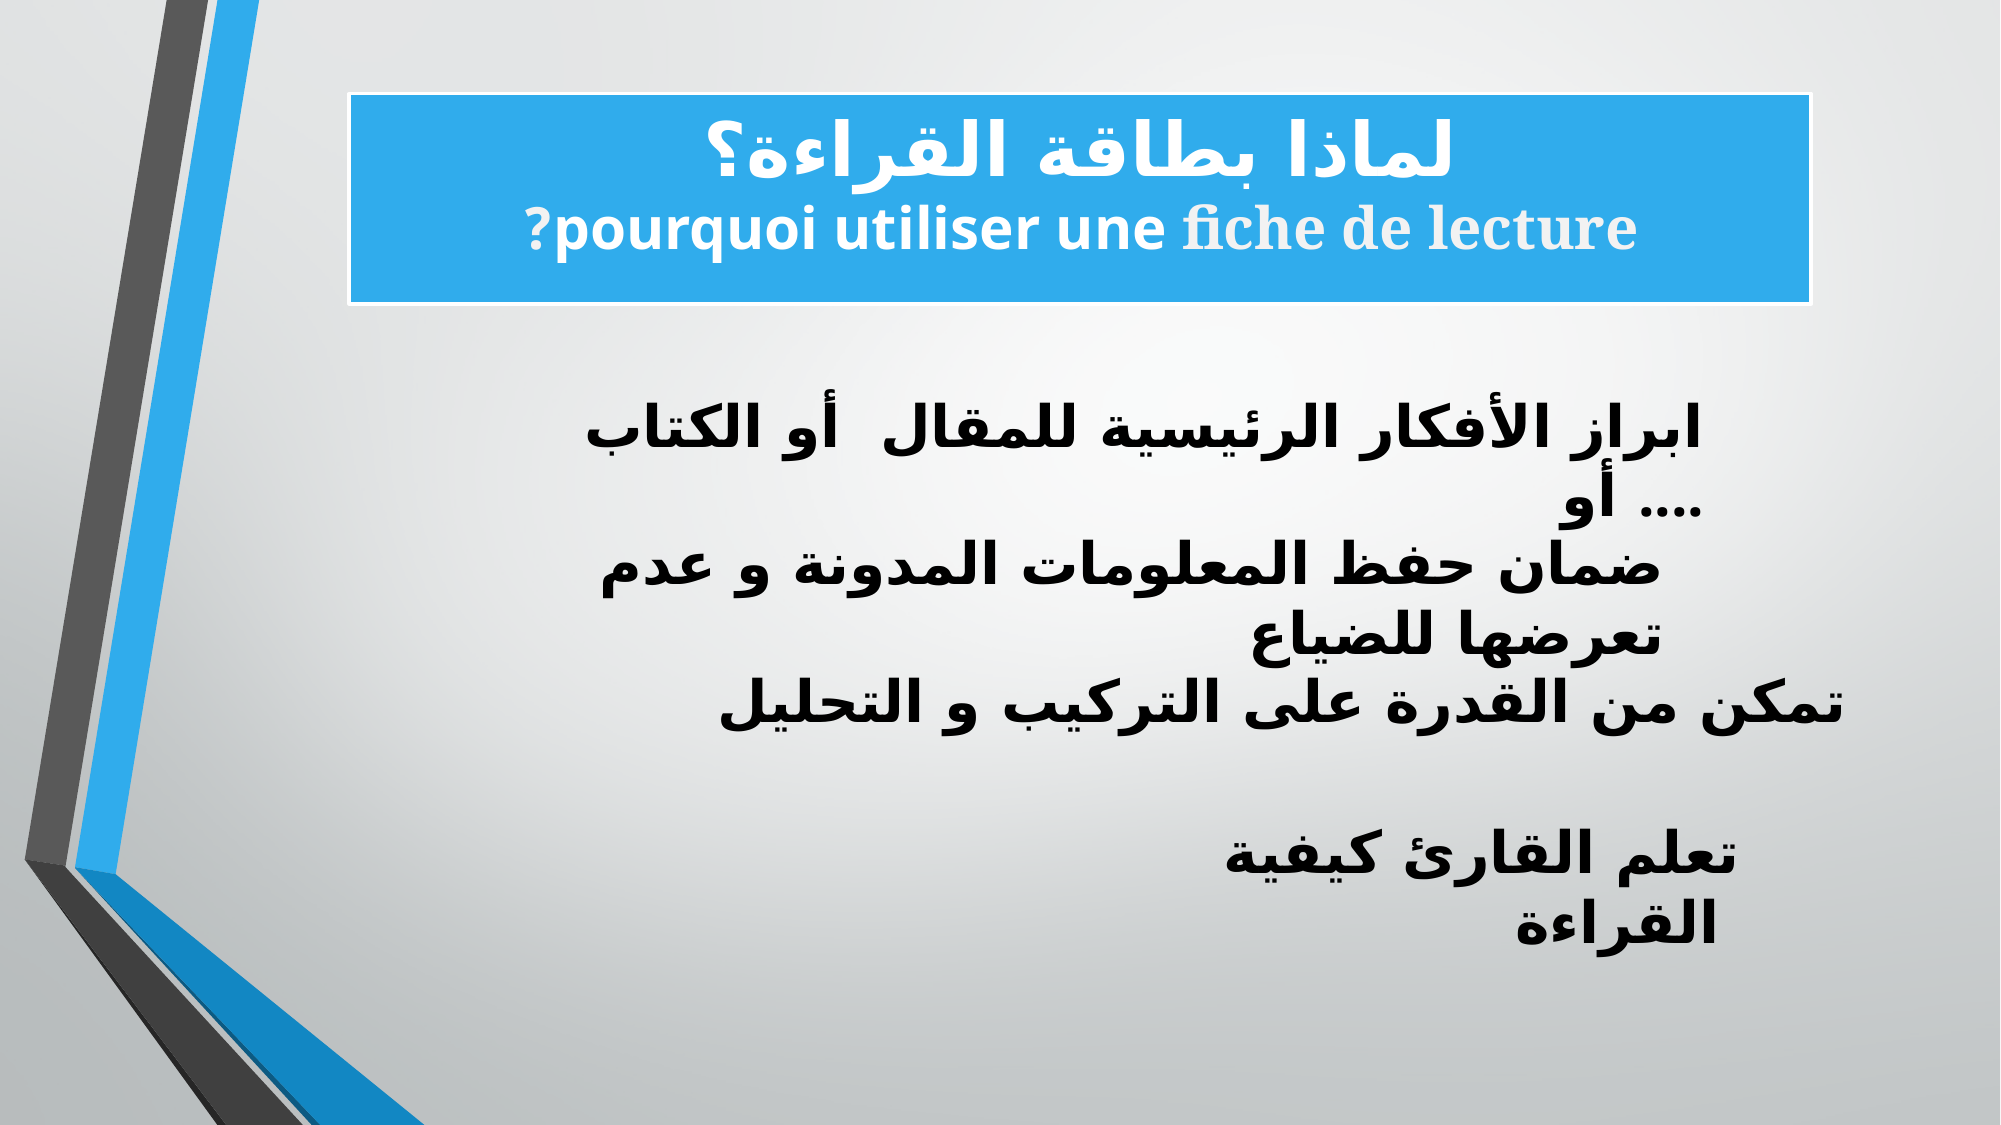

لماذا بطاقة القراءة؟
pourquoi utiliser une fiche de lecture?
ابراز الأفكار الرئيسية للمقال أو الكتاب أو ....
ضمان حفظ المعلومات المدونة و عدم تعرضها للضياع
تمكن من القدرة على التركيب و التحليل
تعلم القارئ كيفية القراءة